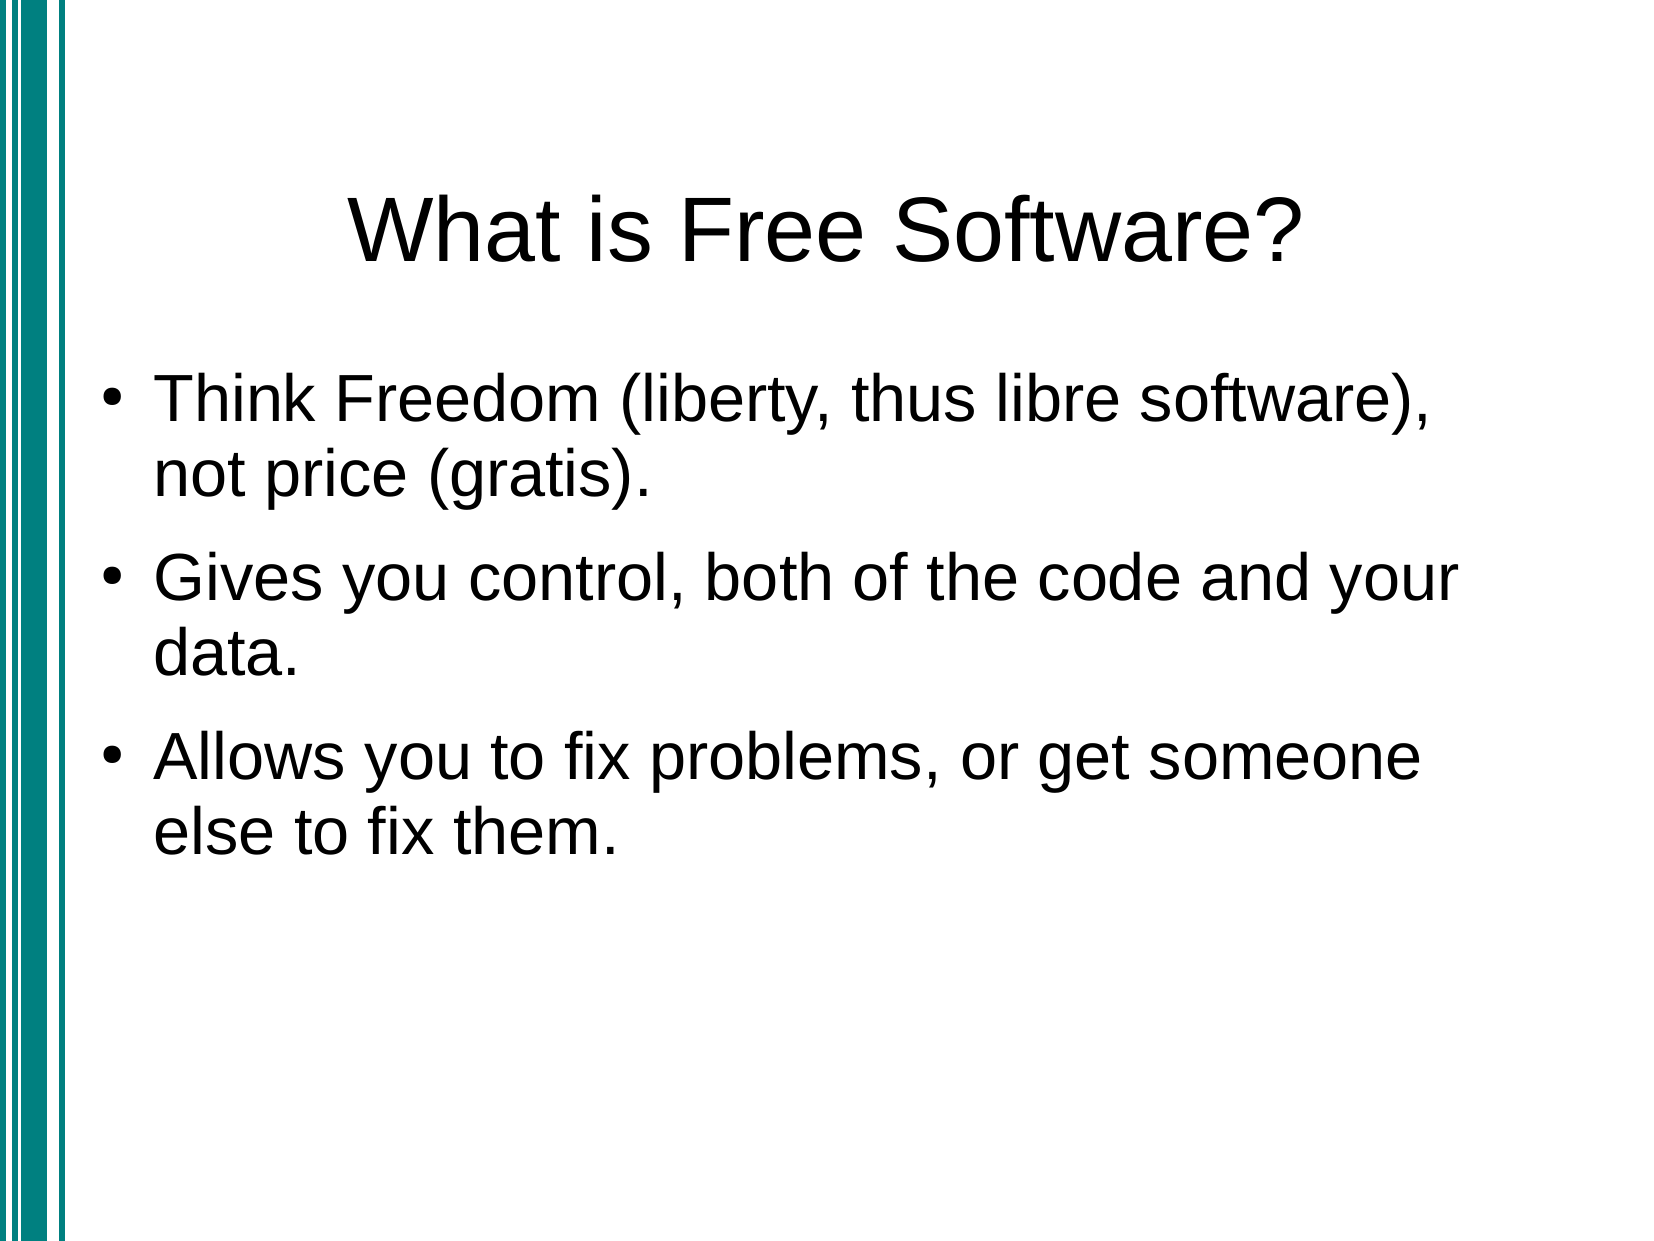

# What is Free Software?
Think Freedom (liberty, thus libre software), not price (gratis).
Gives you control, both of the code and your data.
Allows you to fix problems, or get someone else to fix them.